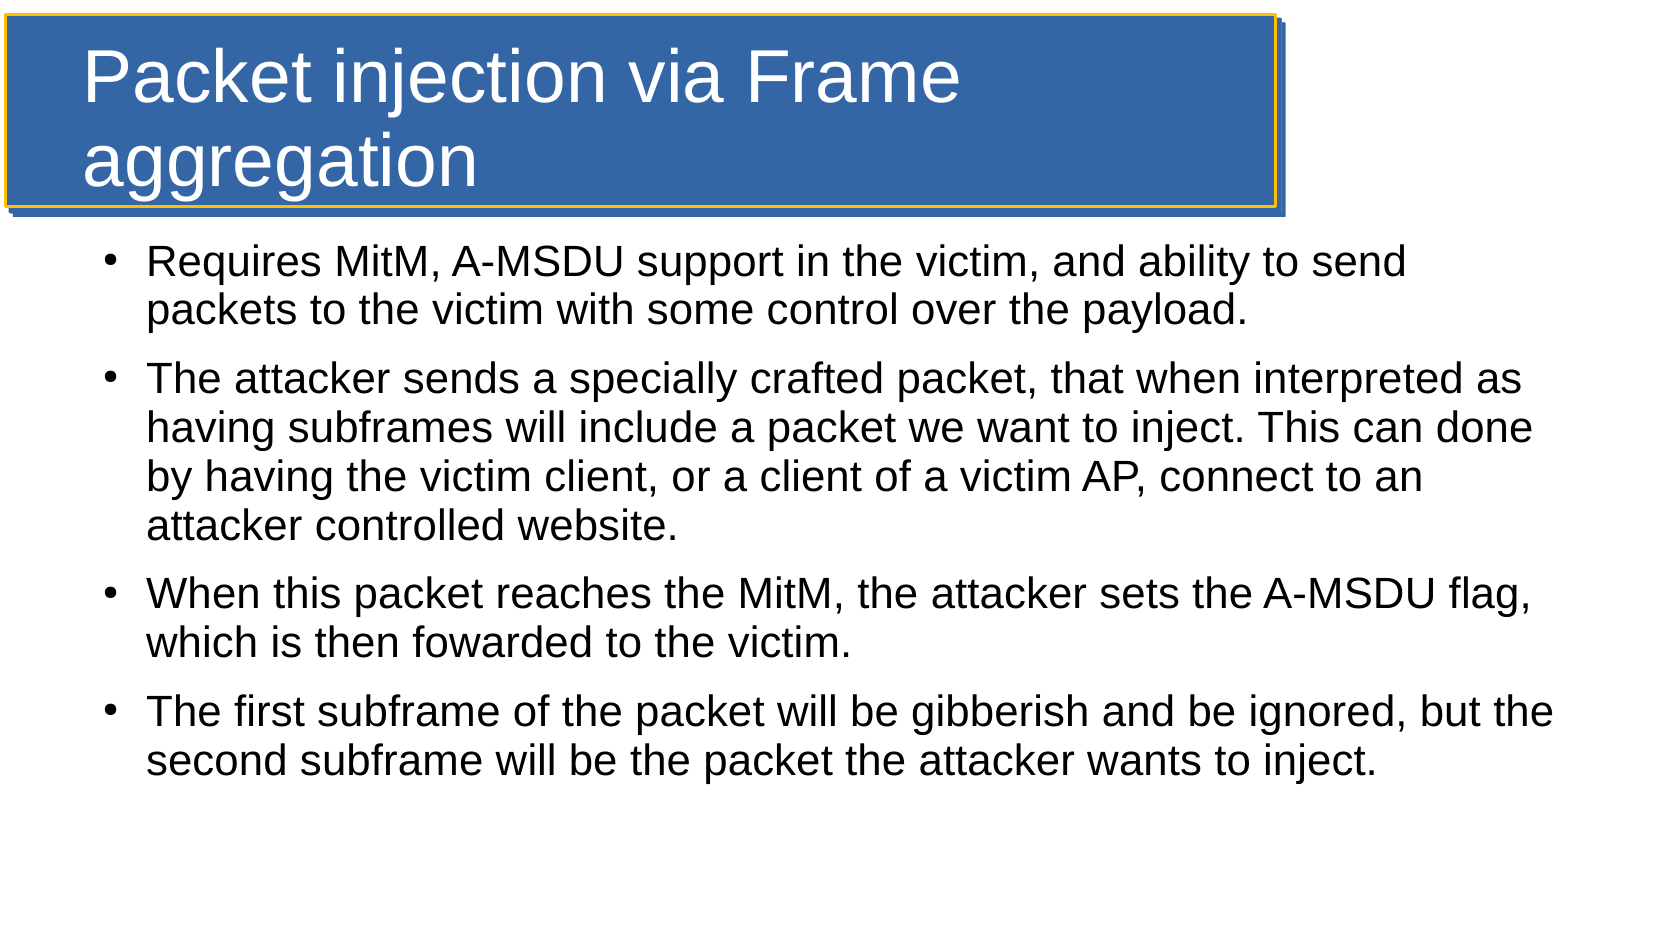

# Packet injection via Frame aggregation
Requires MitM, A-MSDU support in the victim, and ability to send packets to the victim with some control over the payload.
The attacker sends a specially crafted packet, that when interpreted as having subframes will include a packet we want to inject. This can done by having the victim client, or a client of a victim AP, connect to an attacker controlled website.
When this packet reaches the MitM, the attacker sets the A-MSDU flag, which is then fowarded to the victim.
The first subframe of the packet will be gibberish and be ignored, but the second subframe will be the packet the attacker wants to inject.